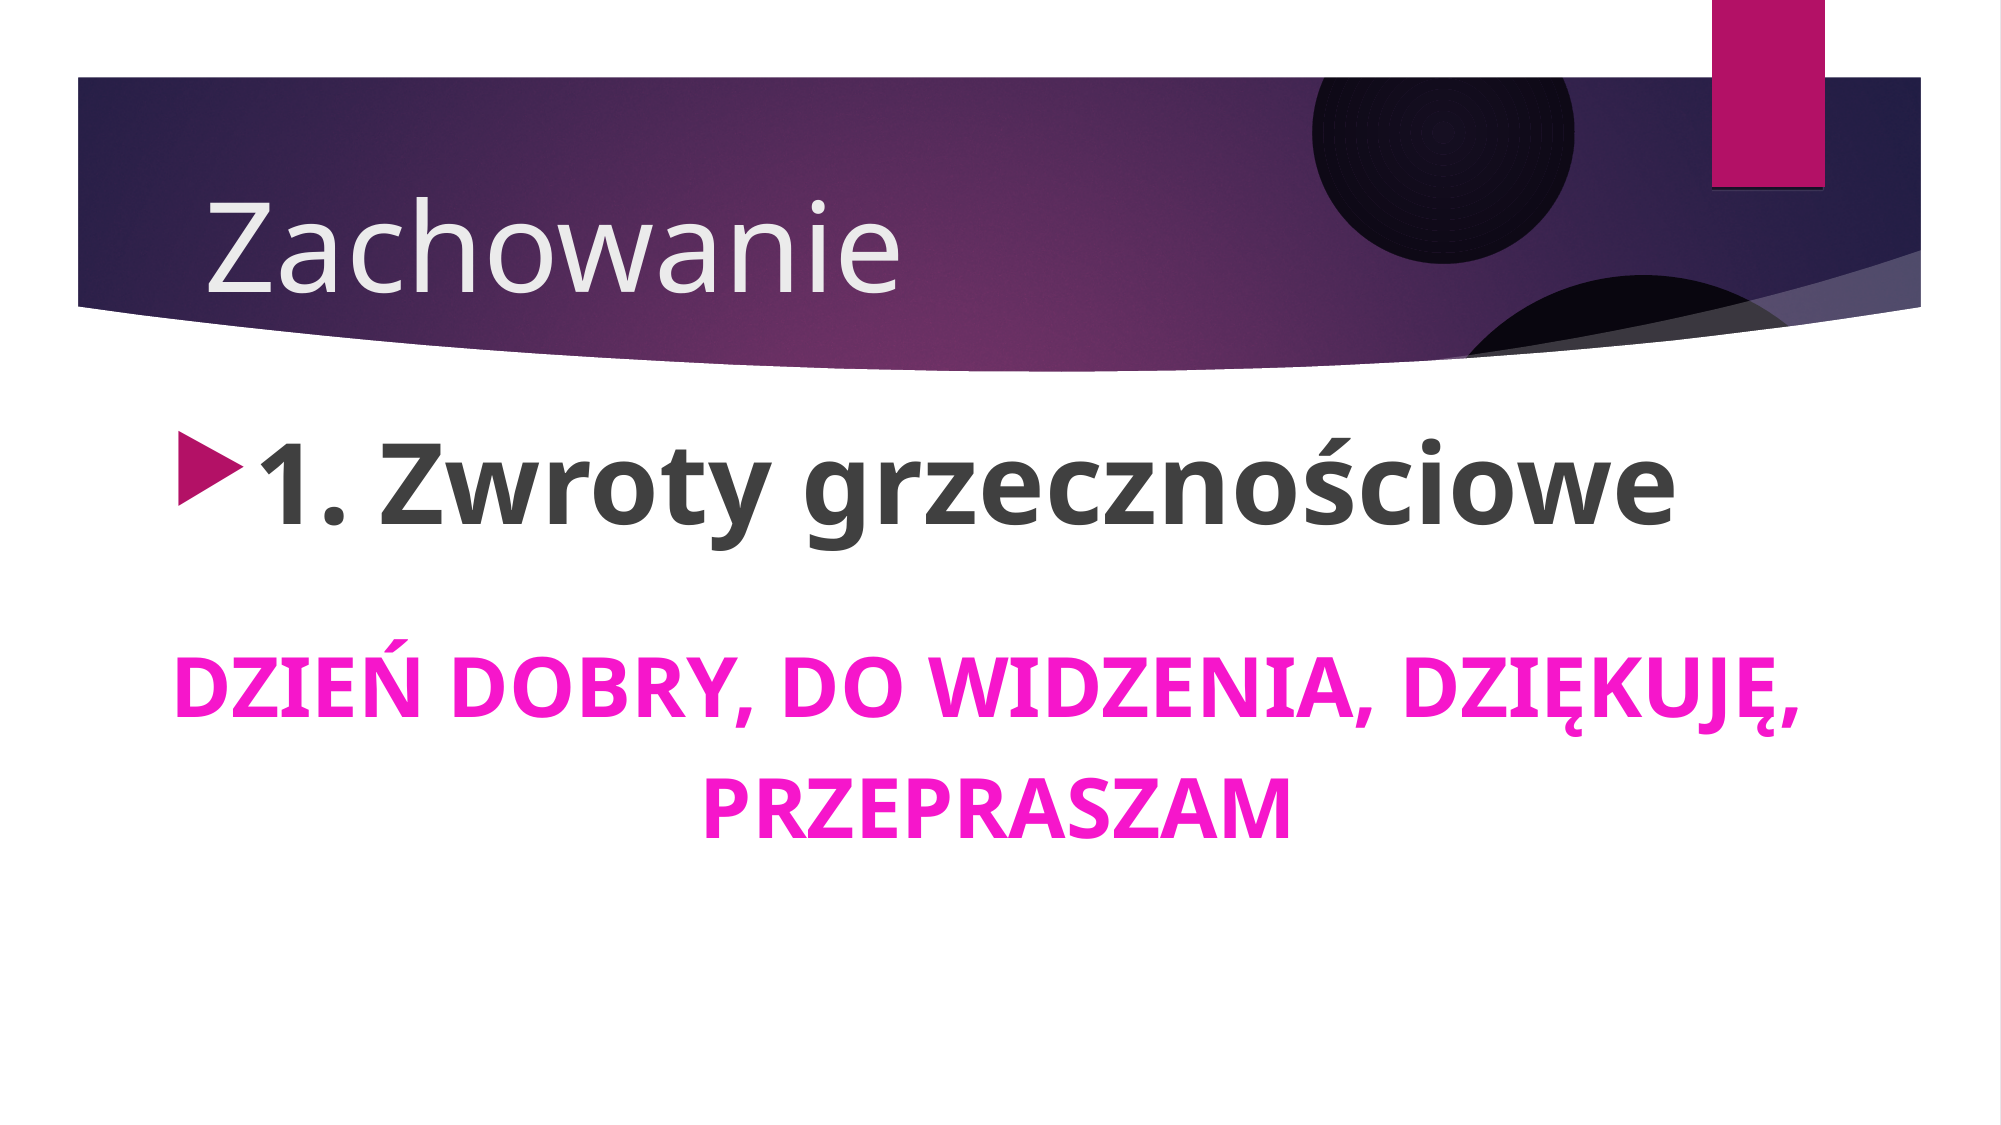

# Zachowanie
1. Zwroty grzecznościowe
DZIEŃ DOBRY, DO WIDZENIA, DZIĘKUJĘ,
PRZEPRASZAM